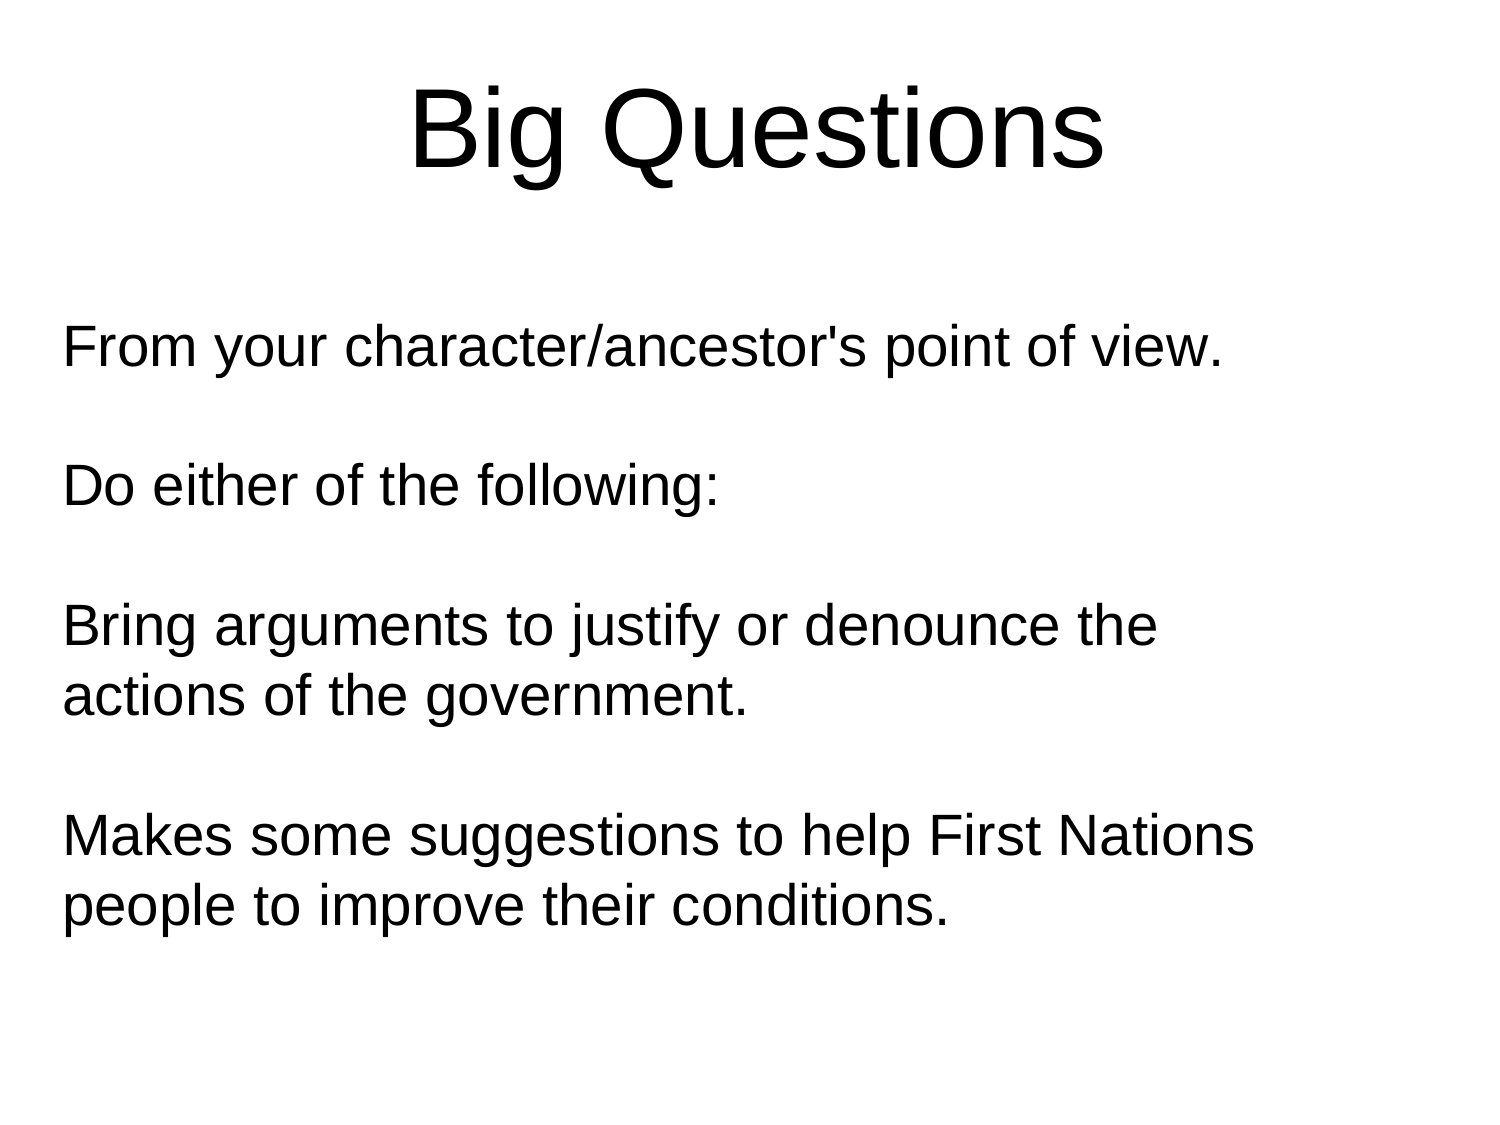

Big Questions
From your character/ancestor's point of view.
Do either of the following:
Bring arguments to justify or denounce the actions of the government.
Makes some suggestions to help First Nations people to improve their conditions.